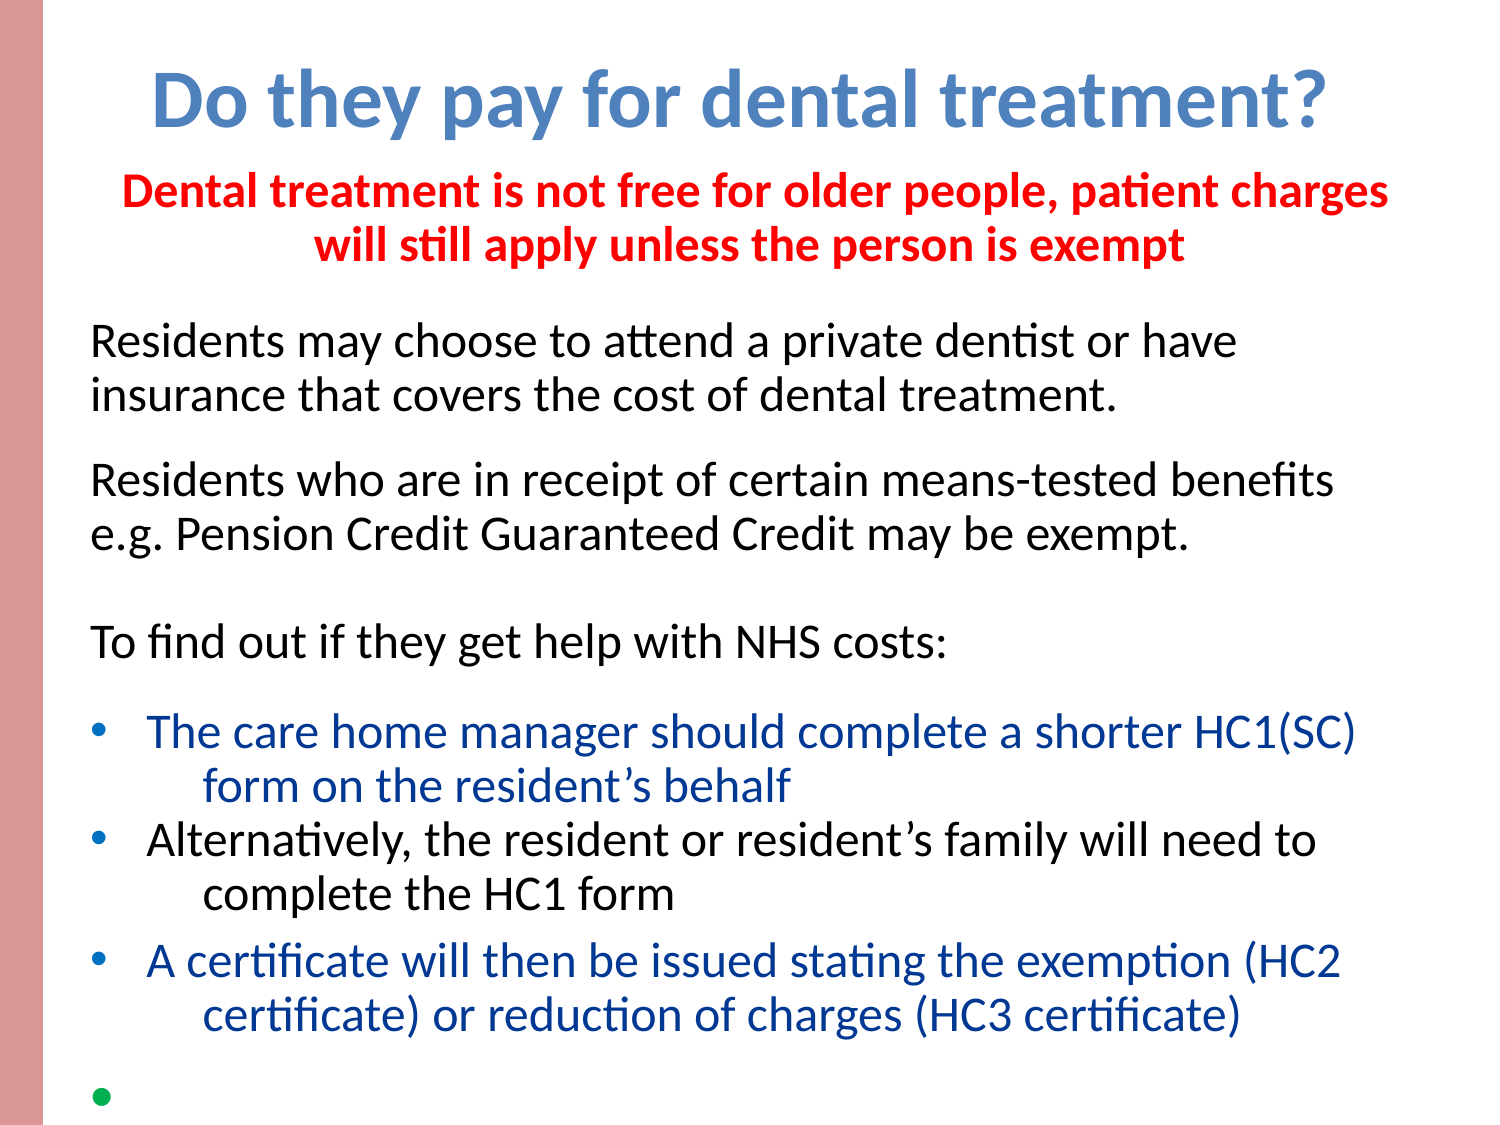

# Do they pay for dental treatment?
 Dental treatment is not free for older people, patient charges will still apply unless the person is exempt
Residents may choose to attend a private dentist or have insurance that covers the cost of dental treatment.
Residents who are in receipt of certain means-tested benefits e.g. Pension Credit Guaranteed Credit may be exempt.
To find out if they get help with NHS costs:
The care home manager should complete a shorter HC1(SC) form on the resident’s behalf
Alternatively, the resident or resident’s family will need to complete the HC1 form
A certificate will then be issued stating the exemption (HC2 certificate) or reduction of charges (HC3 certificate)